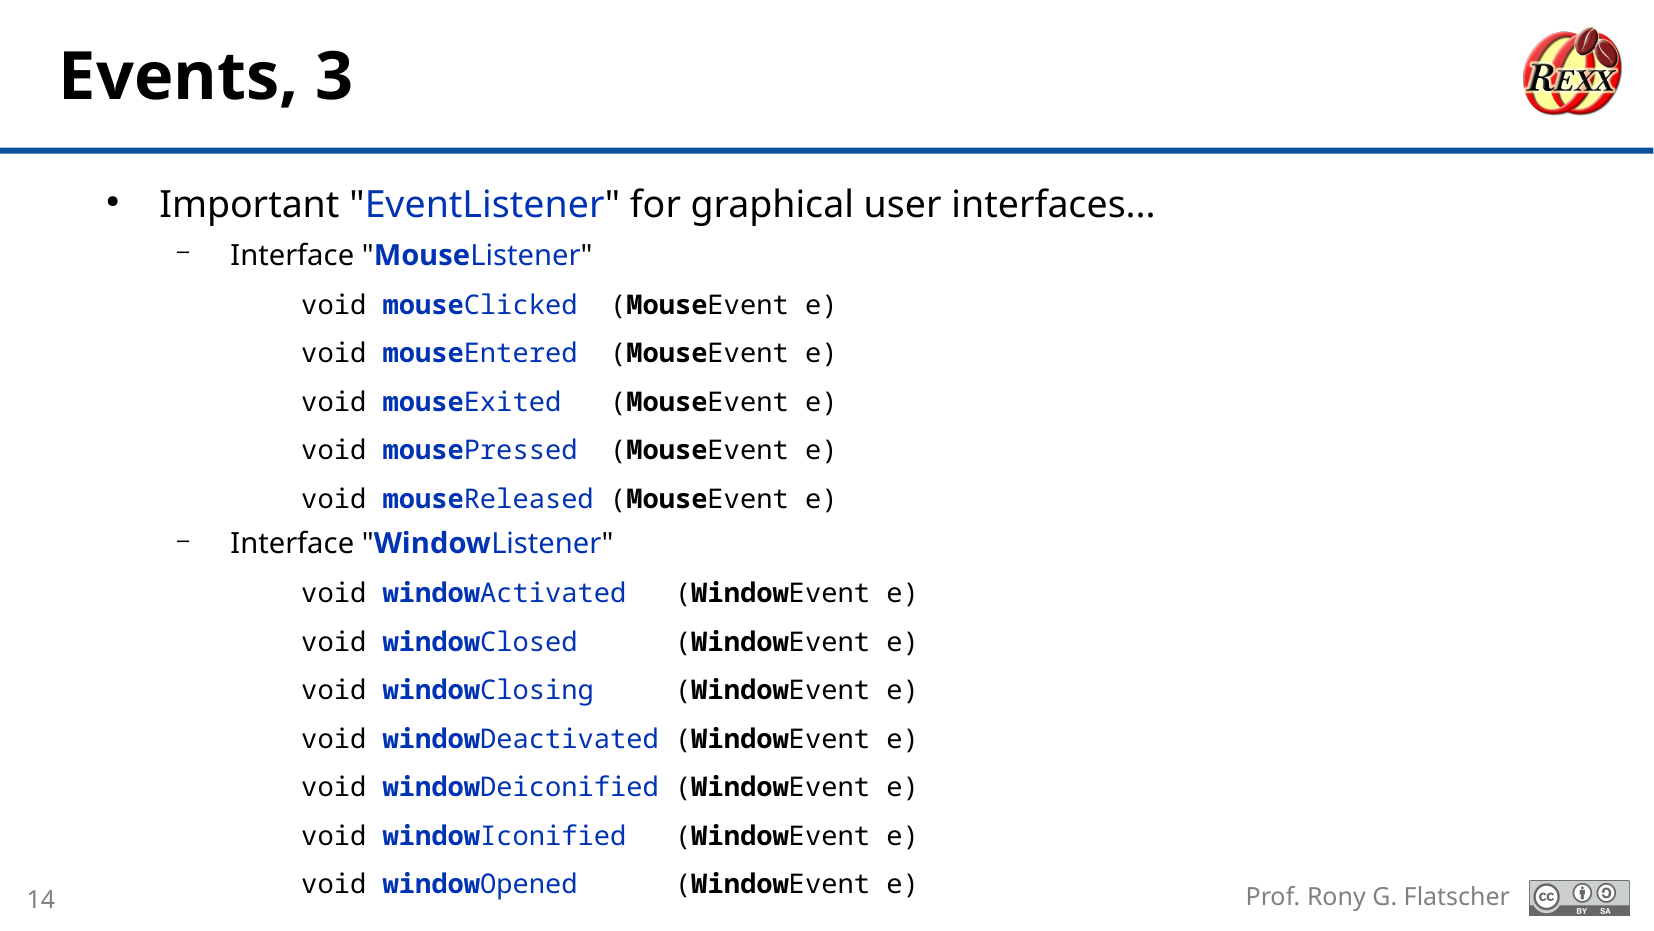

# Events, 3
Important "EventListener" for graphical user interfaces...
Interface "MouseListener"
void mouseClicked (MouseEvent e)
void mouseEntered (MouseEvent e)
void mouseExited (MouseEvent e)
void mousePressed (MouseEvent e)
void mouseReleased (MouseEvent e)
Interface "WindowListener"
void windowActivated (WindowEvent e)
void windowClosed (WindowEvent e)
void windowClosing (WindowEvent e)
void windowDeactivated (WindowEvent e)
void windowDeiconified (WindowEvent e)
void windowIconified (WindowEvent e)
void windowOpened (WindowEvent e)